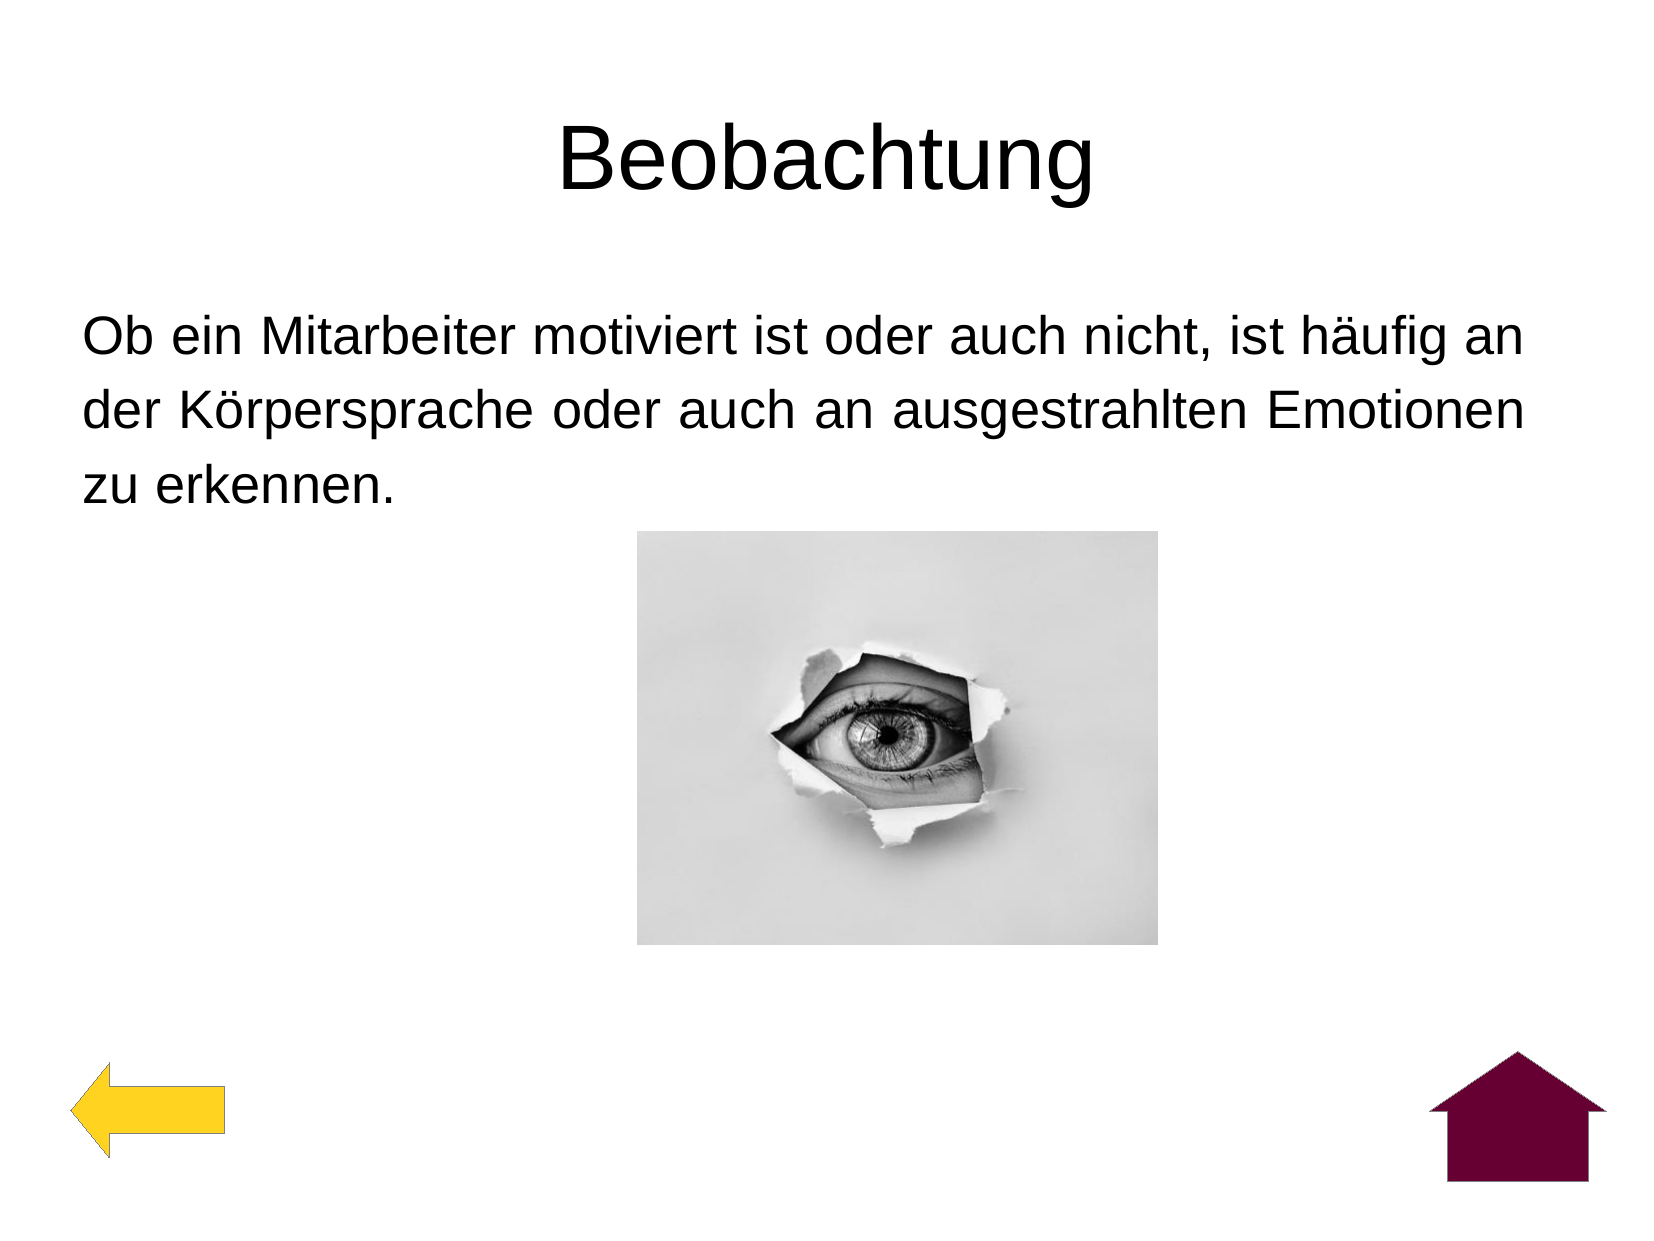

# Beobachtung
Ob ein Mitarbeiter motiviert ist oder auch nicht, ist häufig an der Körpersprache oder auch an ausgestrahlten Emotionen zu erkennen.